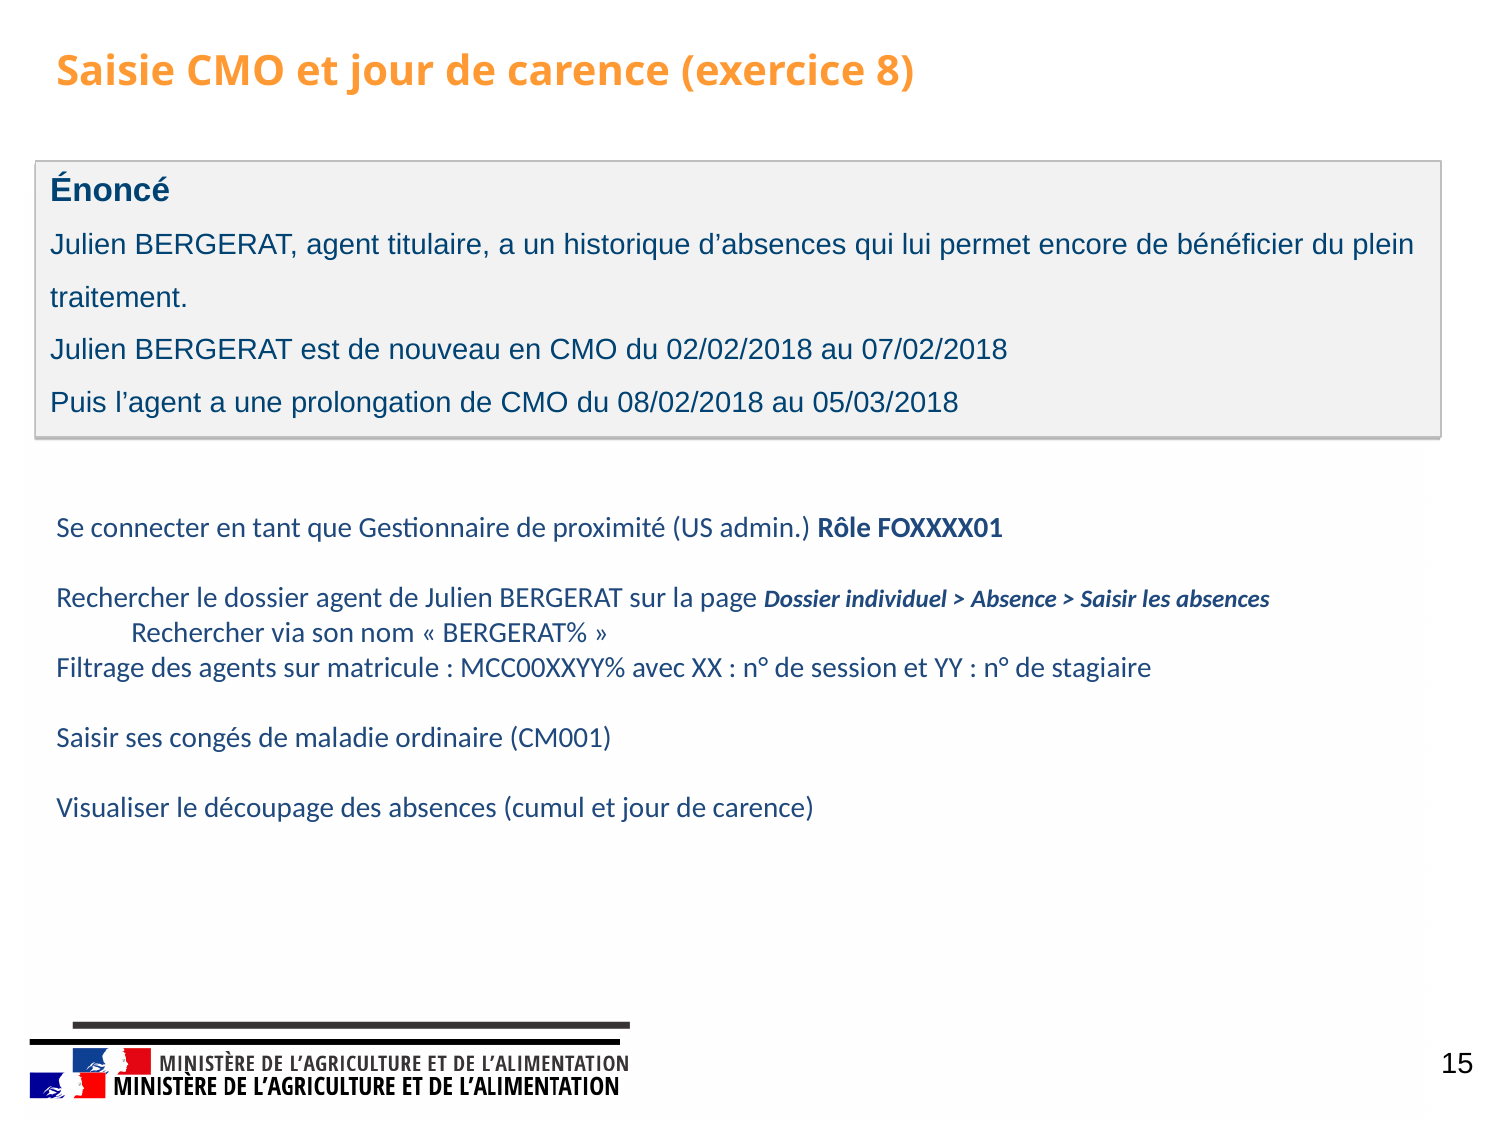

Saisie CMO et jour de carence (exercice 8)
Énoncé
Julien BERGERAT, agent titulaire, a un historique d’absences qui lui permet encore de bénéficier du plein traitement.
Julien BERGERAT est de nouveau en CMO du 02/02/2018 au 07/02/2018
Puis l’agent a une prolongation de CMO du 08/02/2018 au 05/03/2018
Se connecter en tant que Gestionnaire de proximité (US admin.) Rôle FOXXXX01
Rechercher le dossier agent de Julien BERGERAT sur la page Dossier individuel > Absence > Saisir les absences
Rechercher via son nom « BERGERAT% »
Filtrage des agents sur matricule : MCC00XXYY% avec XX : n° de session et YY : n° de stagiaire
Saisir ses congés de maladie ordinaire (CM001)
Visualiser le découpage des absences (cumul et jour de carence)